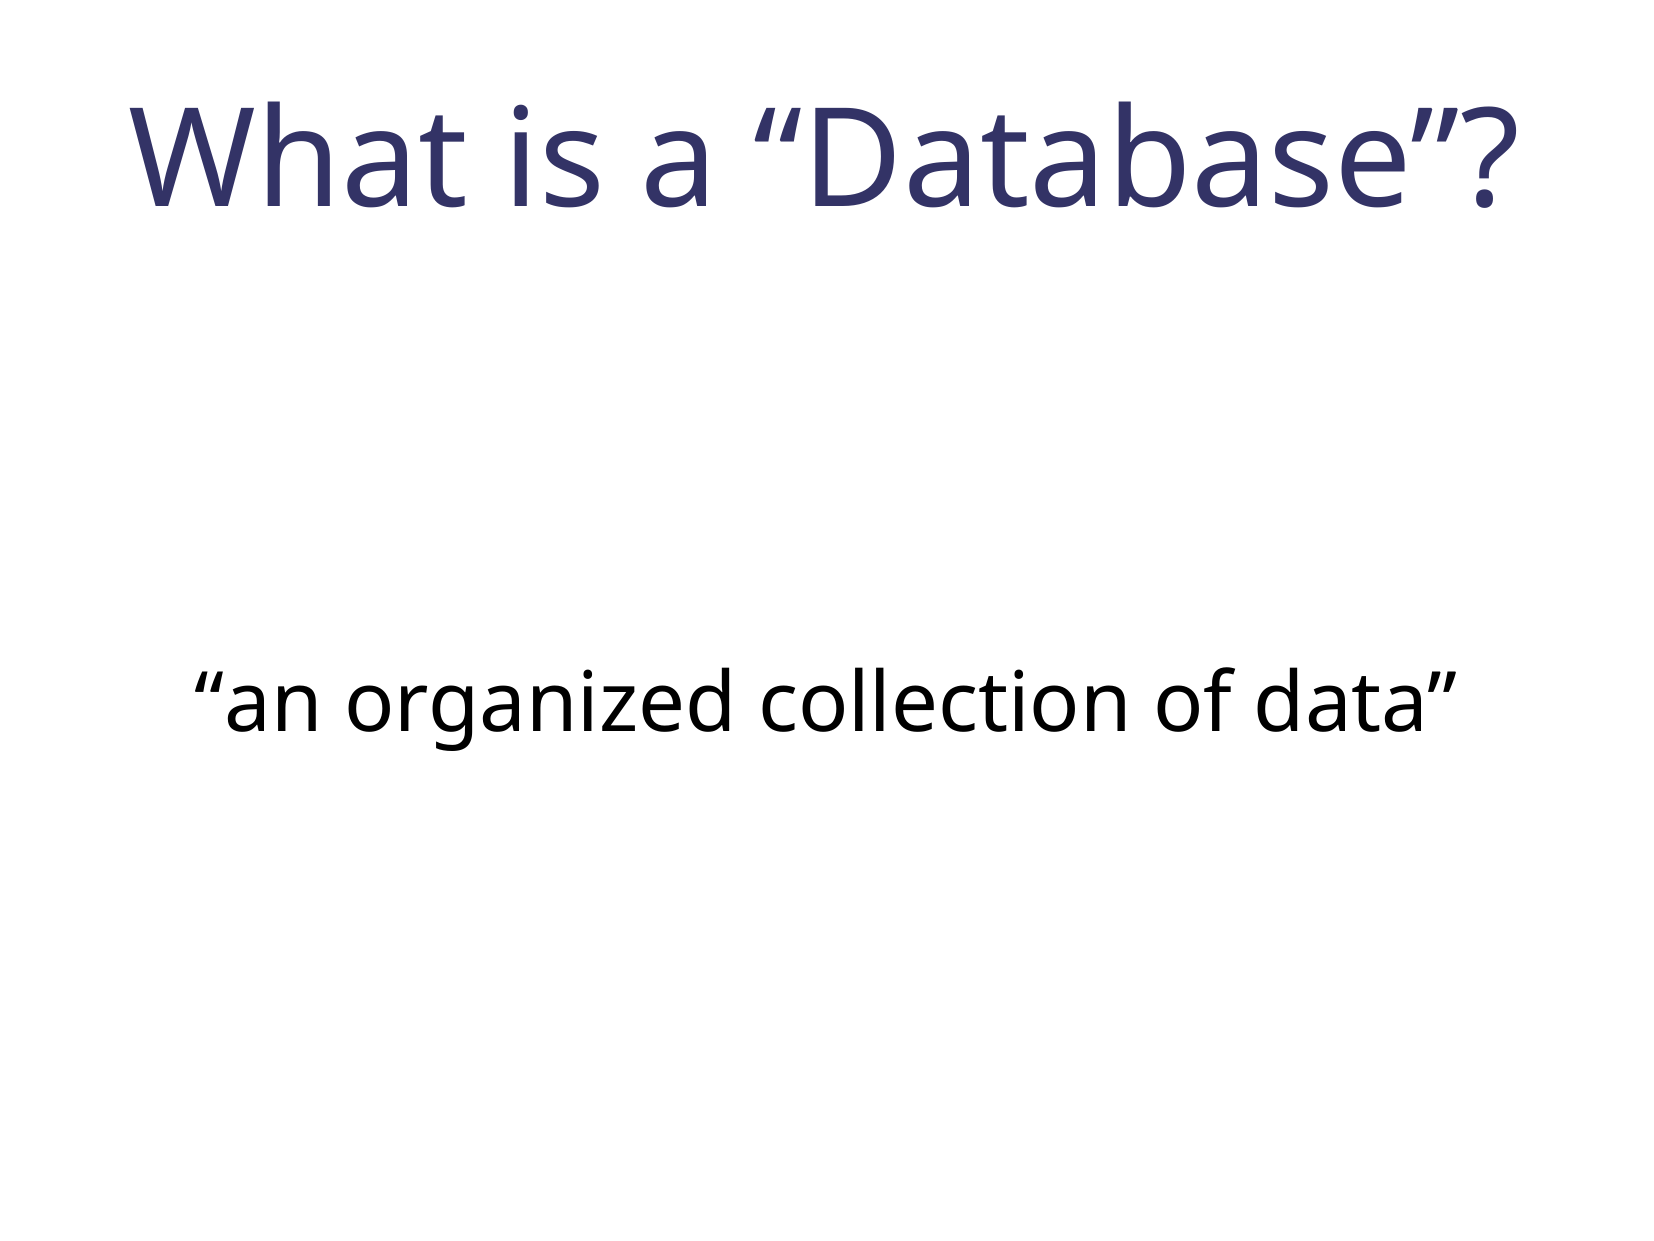

# What is a “Database”?
“an organized collection of data”